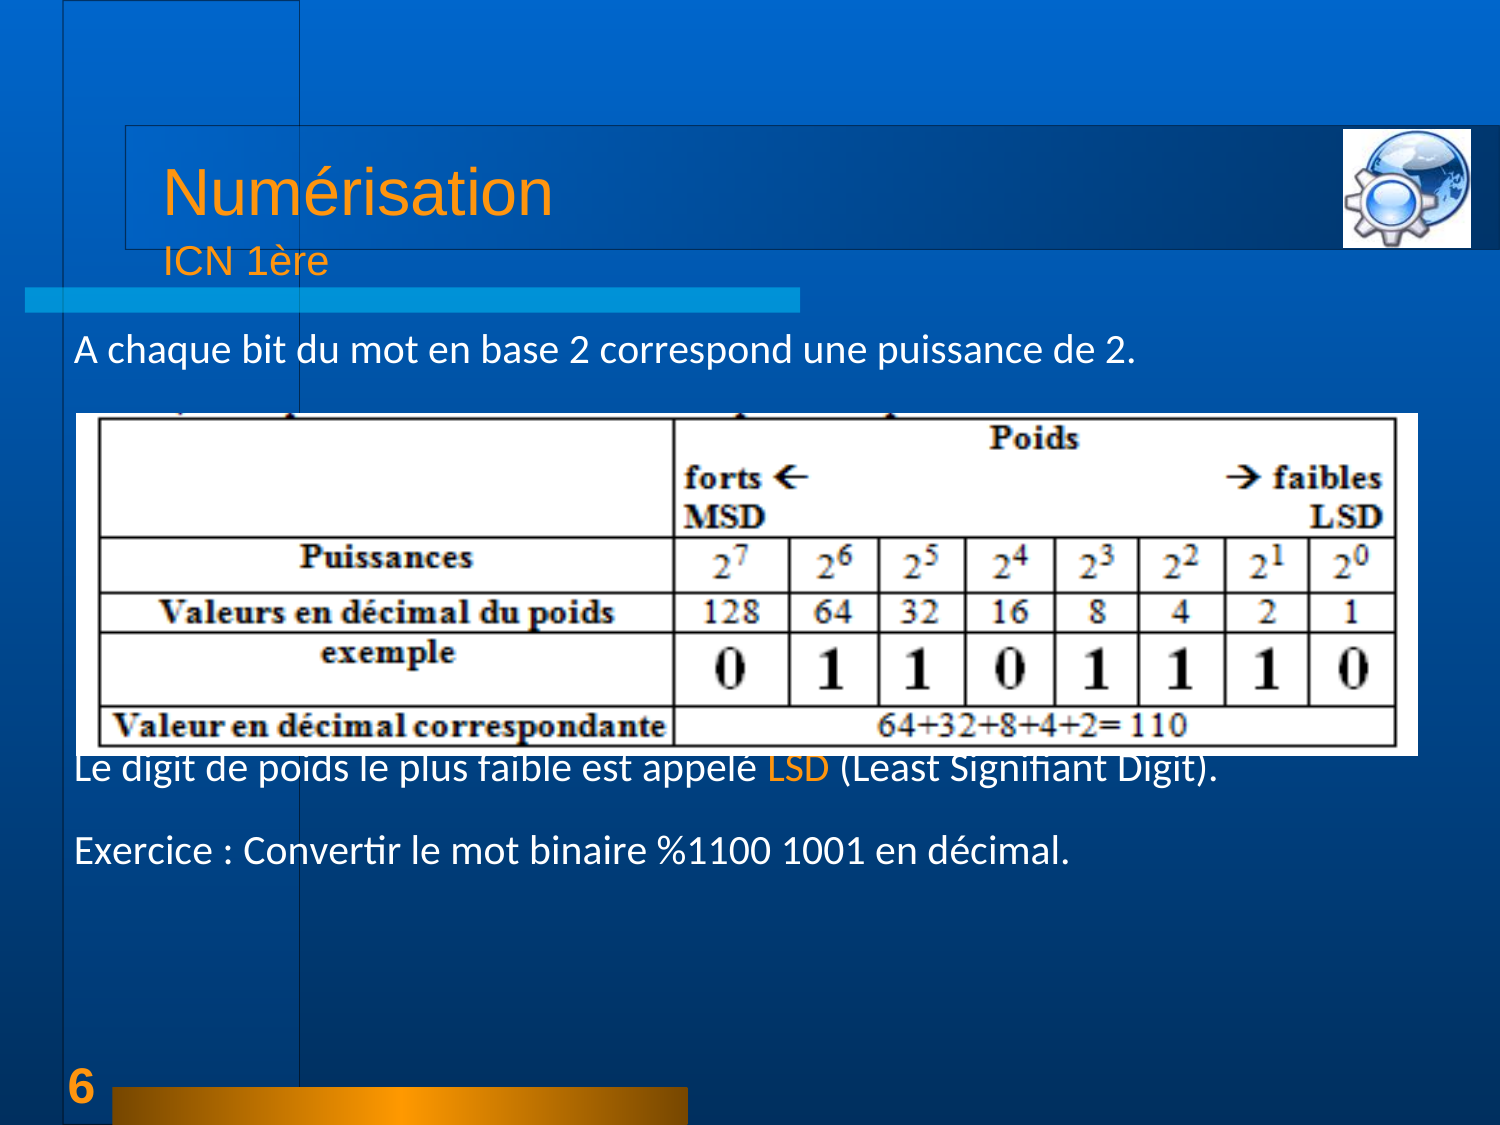

A chaque bit du mot en base 2 correspond une puissance de 2.
Le digit de poids le plus fort est appelé MSD (Most Signifiant Digit).
Le digit de poids le plus faible est appelé LSD (Least Signifiant Digit).
Exercice : Convertir le mot binaire %1100 1001 en décimal.